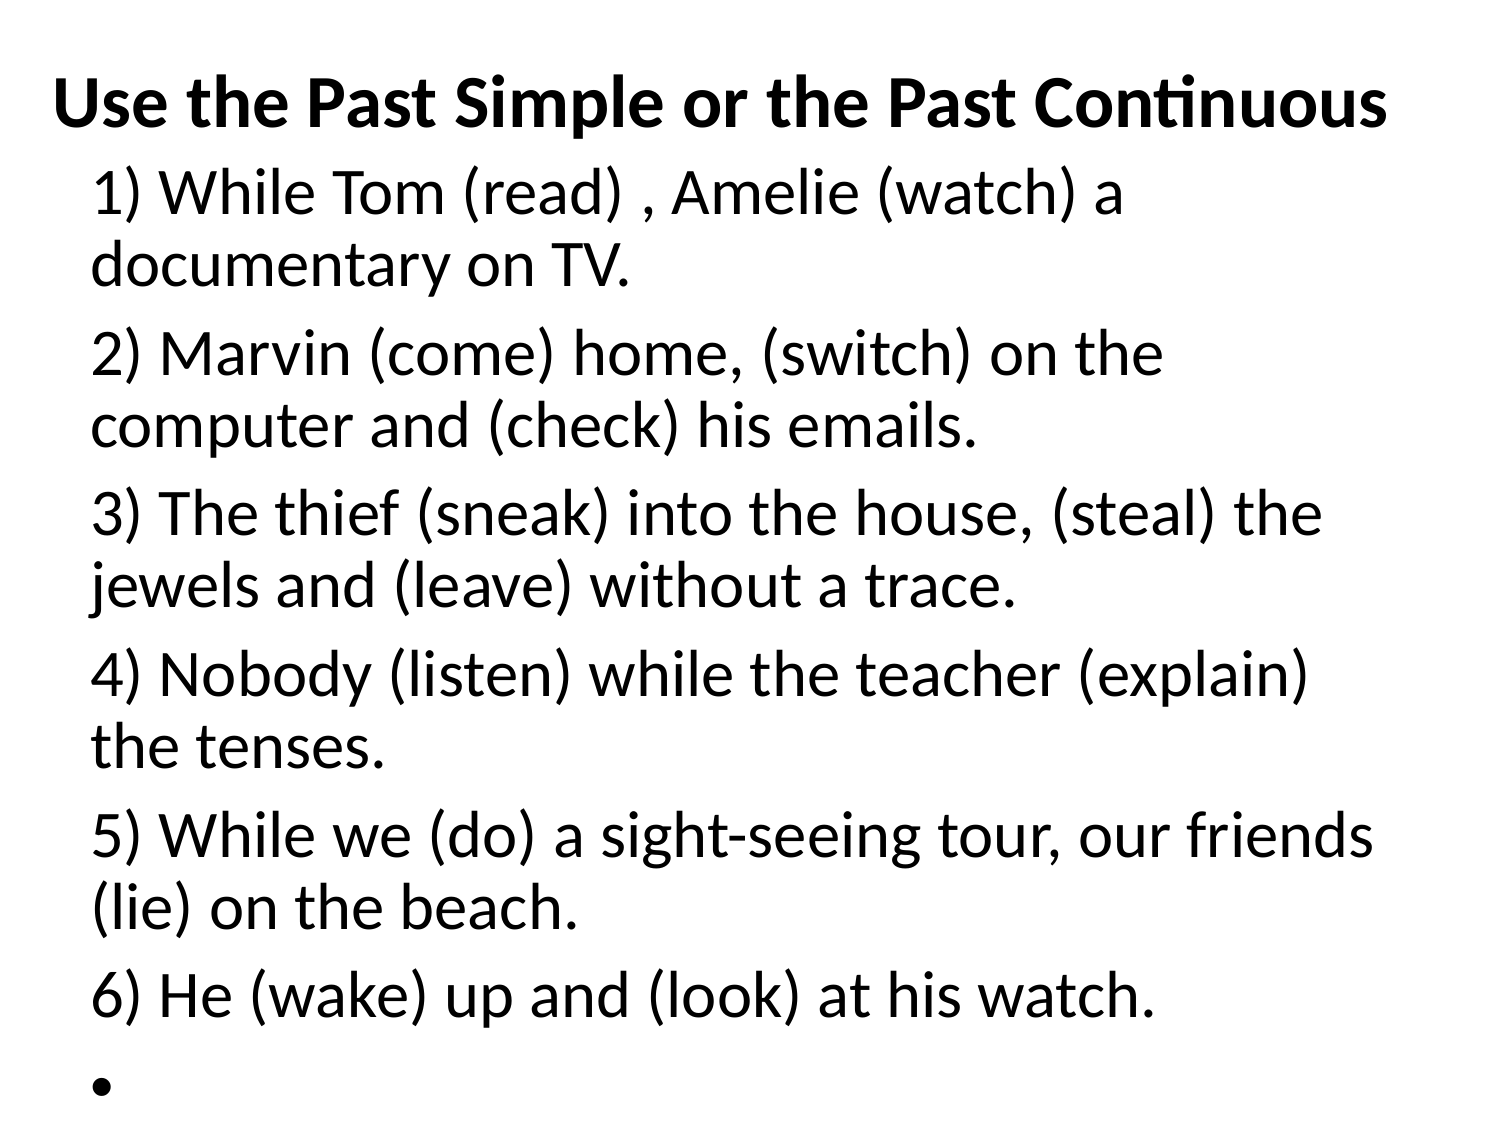

# Use the Past Simple or the Past Continuous
1) While Tom (read) , Amelie (watch) a documentary on TV.
2) Marvin (come) home, (switch) on the computer and (check) his emails.
3) The thief (sneak) into the house, (steal) the jewels and (leave) without a trace.
4) Nobody (listen) while the teacher (explain) the tenses.
5) While we (do) a sight-seeing tour, our friends (lie) on the beach.
6) He (wake) up and (look) at his watch.